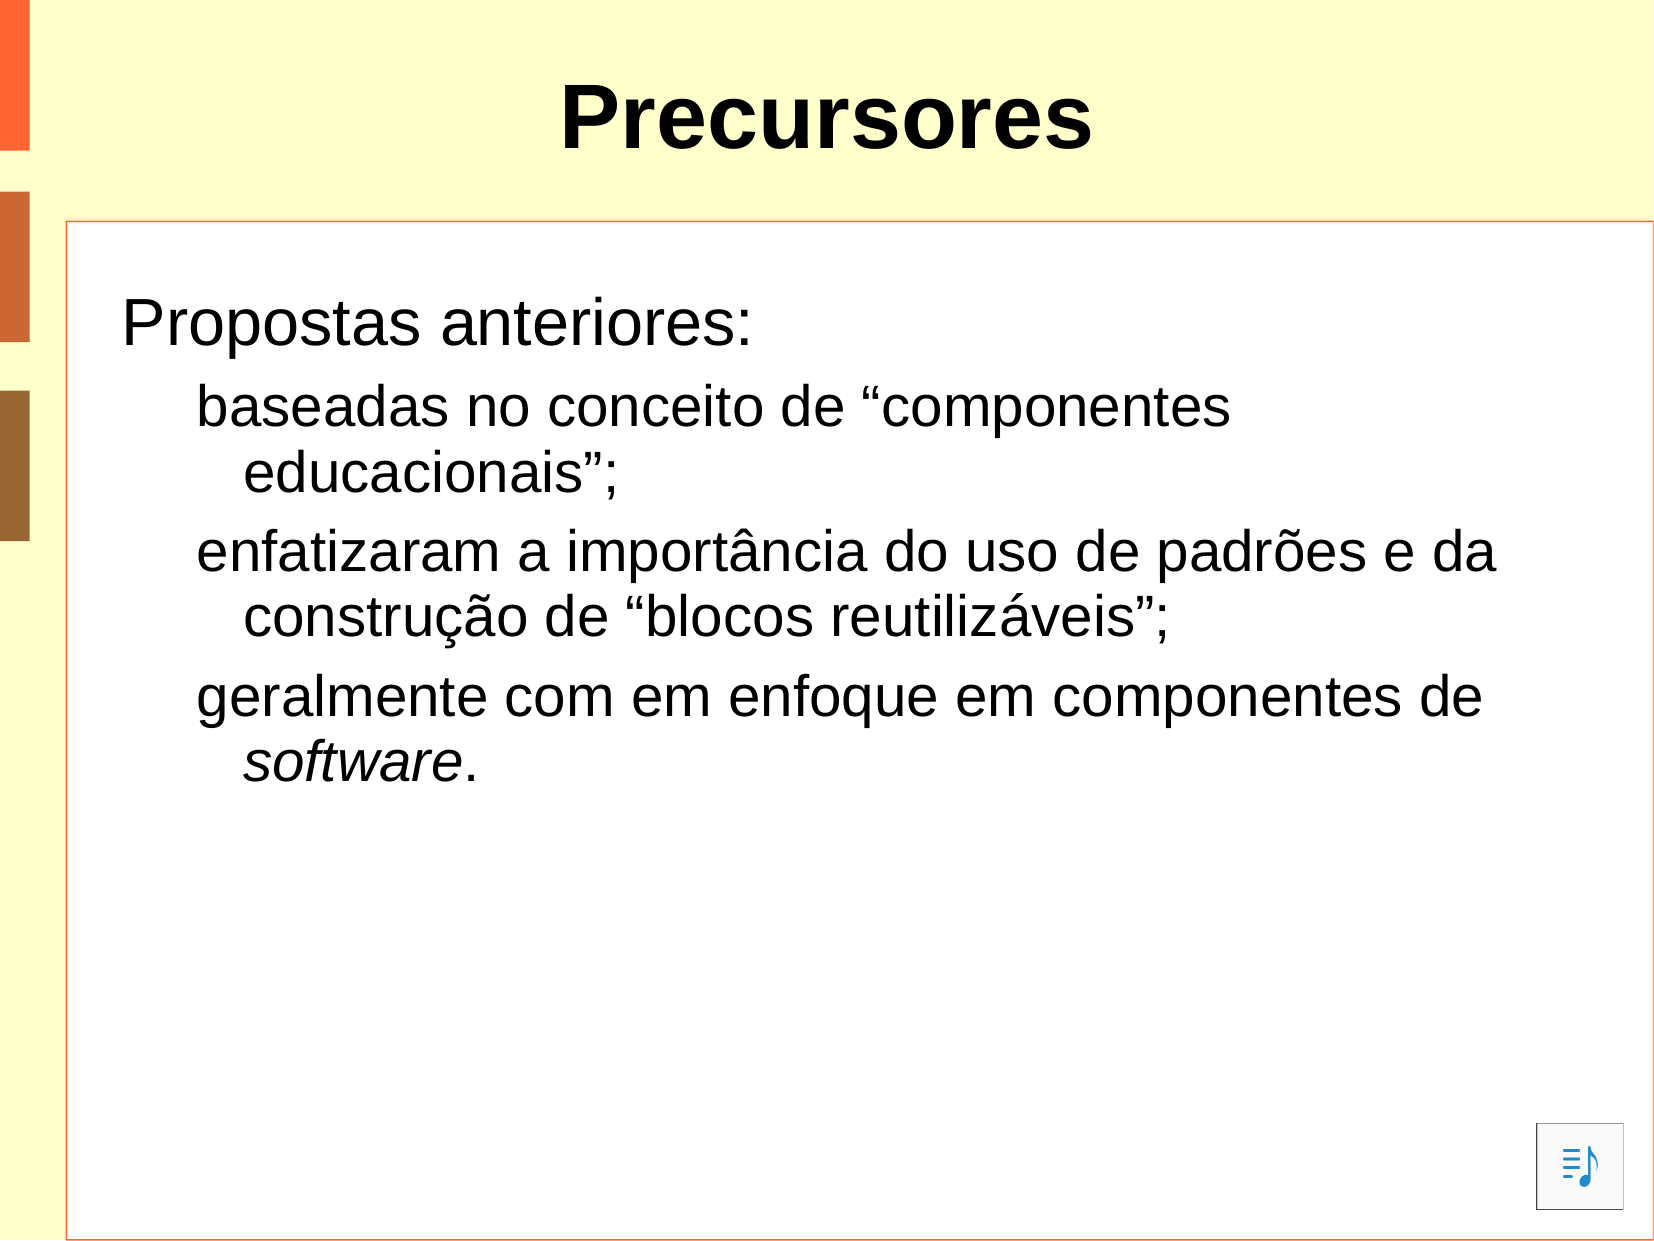

# Precursores
Propostas anteriores:
baseadas no conceito de “componentes educacionais”;
enfatizaram a importância do uso de padrões e da construção de “blocos reutilizáveis”;
geralmente com em enfoque em componentes de software.